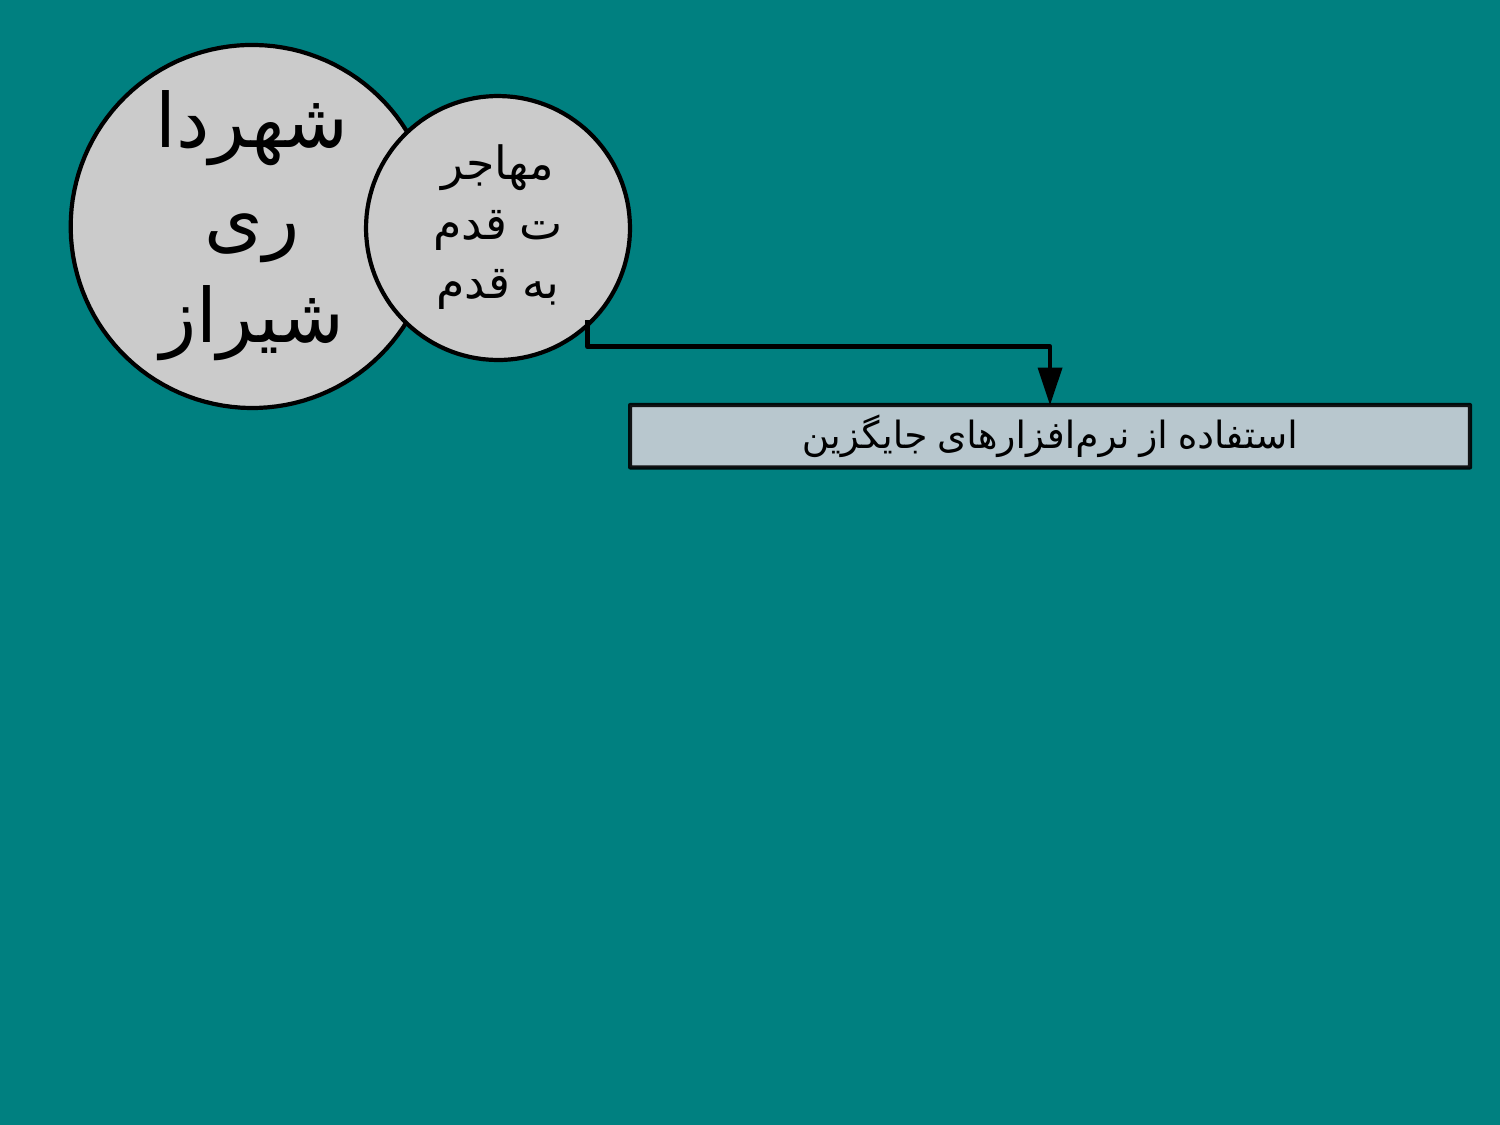

شهرداری شیراز
مهاجرت قدم به قدم
استفاده از نرم‌افزارهای جایگزین